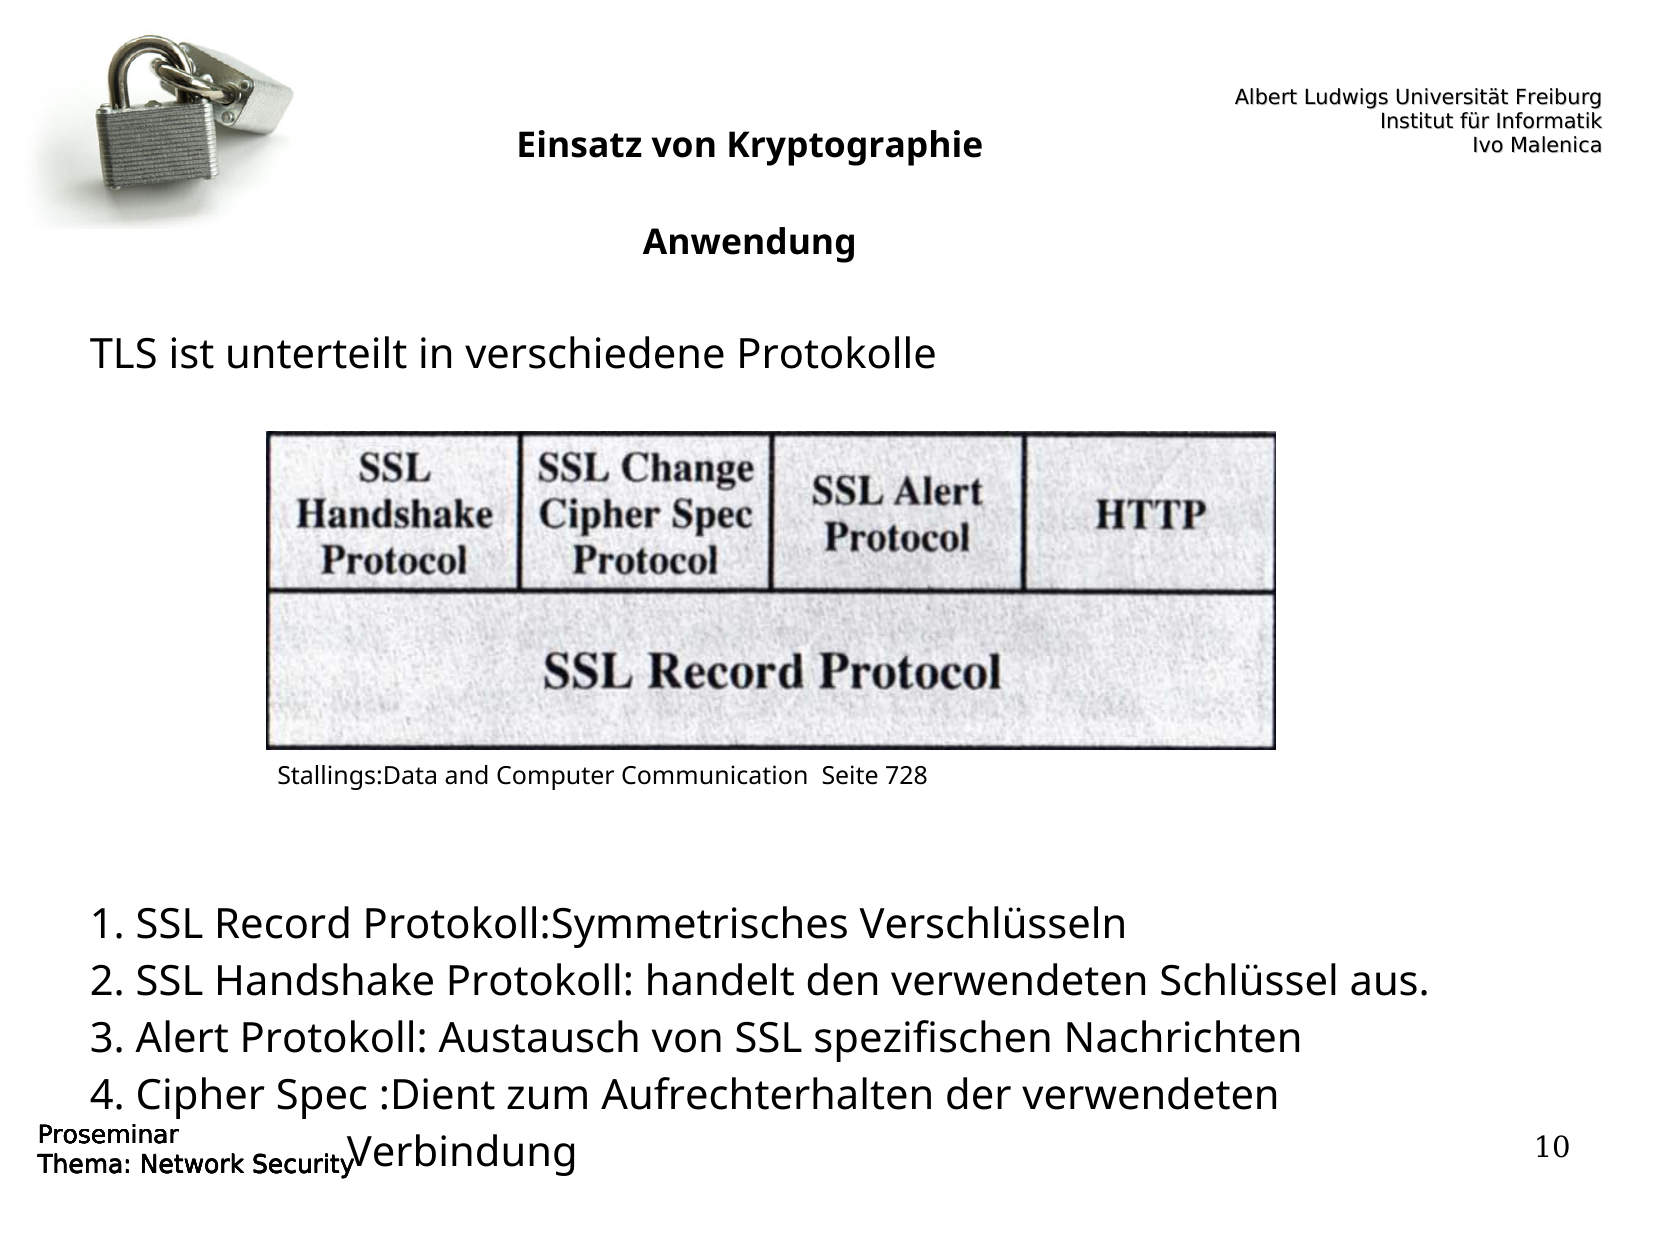

Albert Ludwigs Universität Freiburg
Institut für Informatik
Ivo Malenica
Einsatz von Kryptographie
Anwendung
TLS ist unterteilt in verschiedene Protokolle
1. SSL Record Protokoll:Symmetrisches Verschlüsseln
2. SSL Handshake Protokoll: handelt den verwendeten Schlüssel aus.
3. Alert Protokoll: Austausch von SSL spezifischen Nachrichten
4. Cipher Spec :Dient zum Aufrechterhalten der verwendeten 						 Verbindung
	Stallings:Data and Computer Communication Seite 728
# Proseminar Thema: Network Security
Proseminar
Thema: Network Security
Proseminar
Thema: Network Security
Proseminar
Thema: Network Security
Proseminar
Thema: Network Security
10